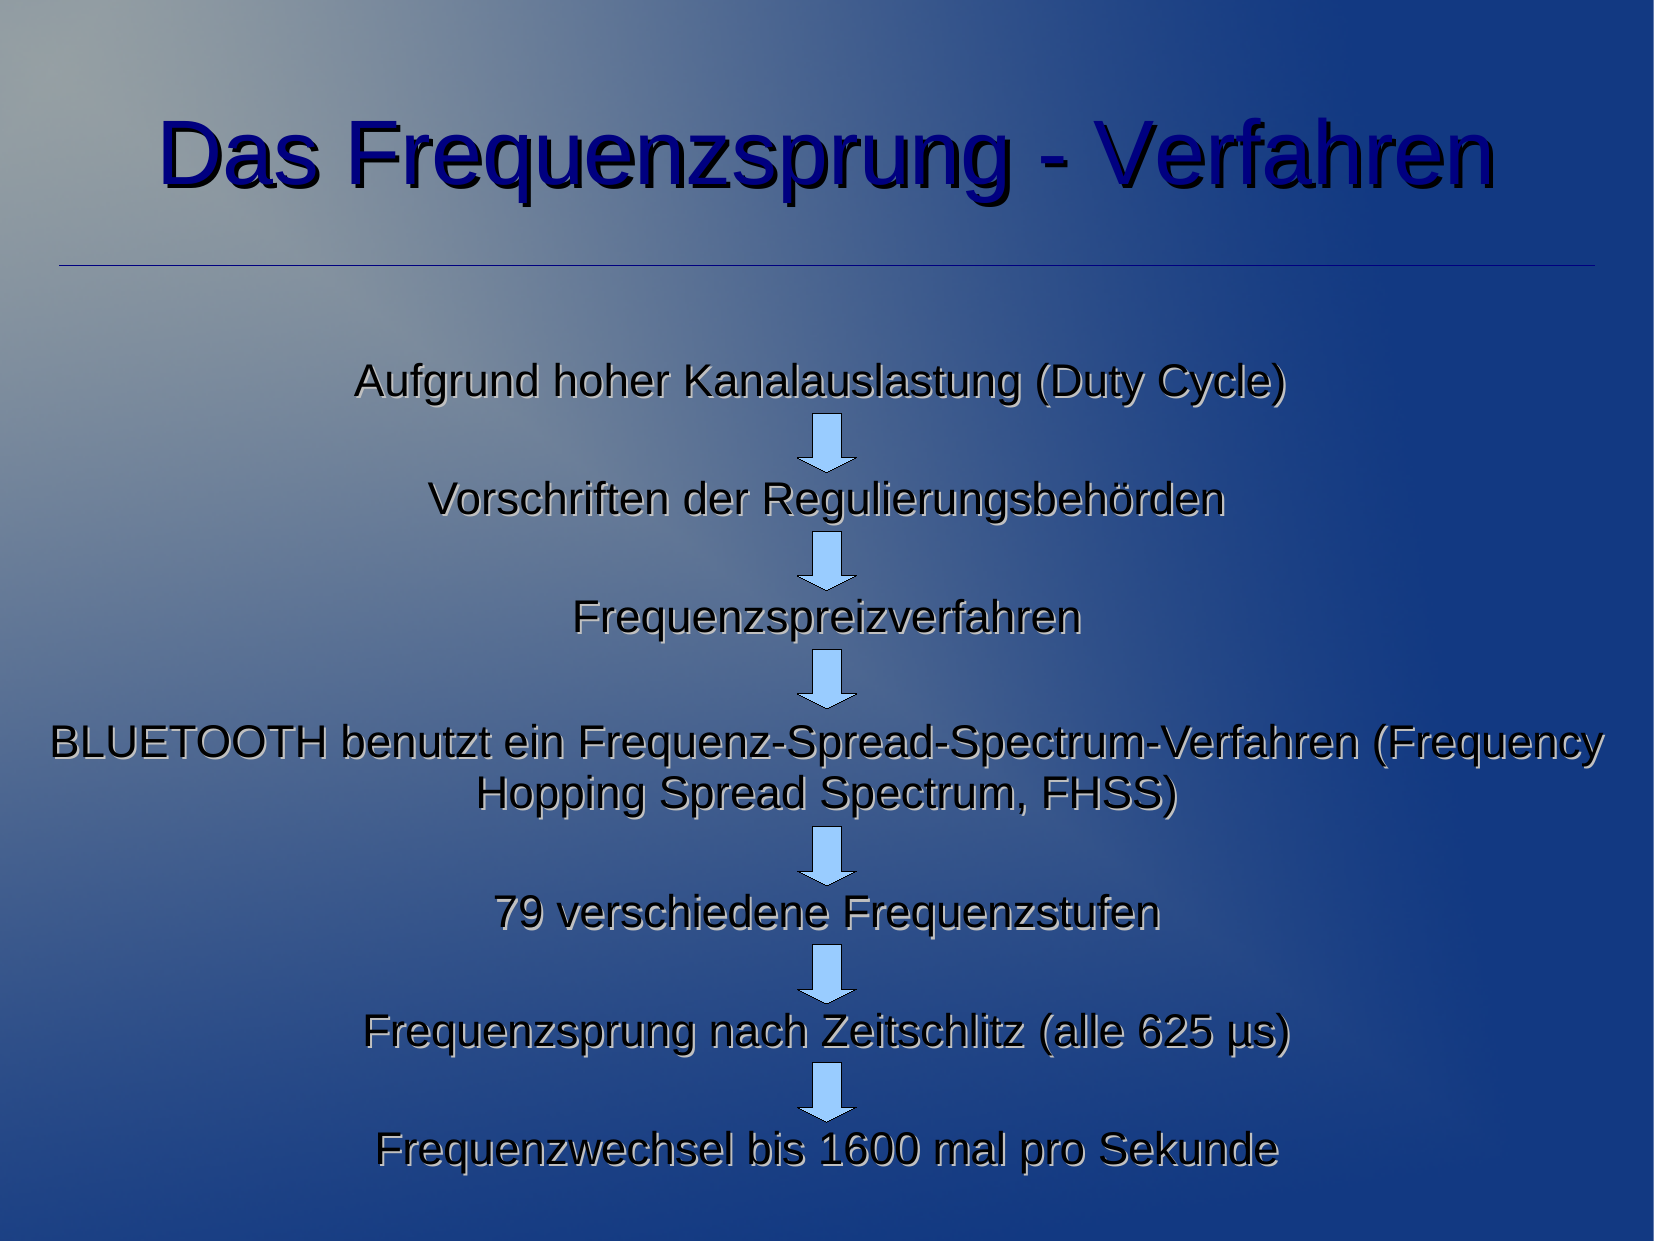

# Das Frequenzsprung - Verfahren
Aufgrund hoher Kanalauslastung (Duty Cycle)
Vorschriften der Regulierungsbehörden
Frequenzspreizverfahren
BLUETOOTH benutzt ein Frequenz-Spread-Spectrum-Verfahren (Frequency Hopping Spread Spectrum, FHSS)
79 verschiedene Frequenzstufen
Frequenzsprung nach Zeitschlitz (alle 625 µs)
Frequenzwechsel bis 1600 mal pro Sekunde